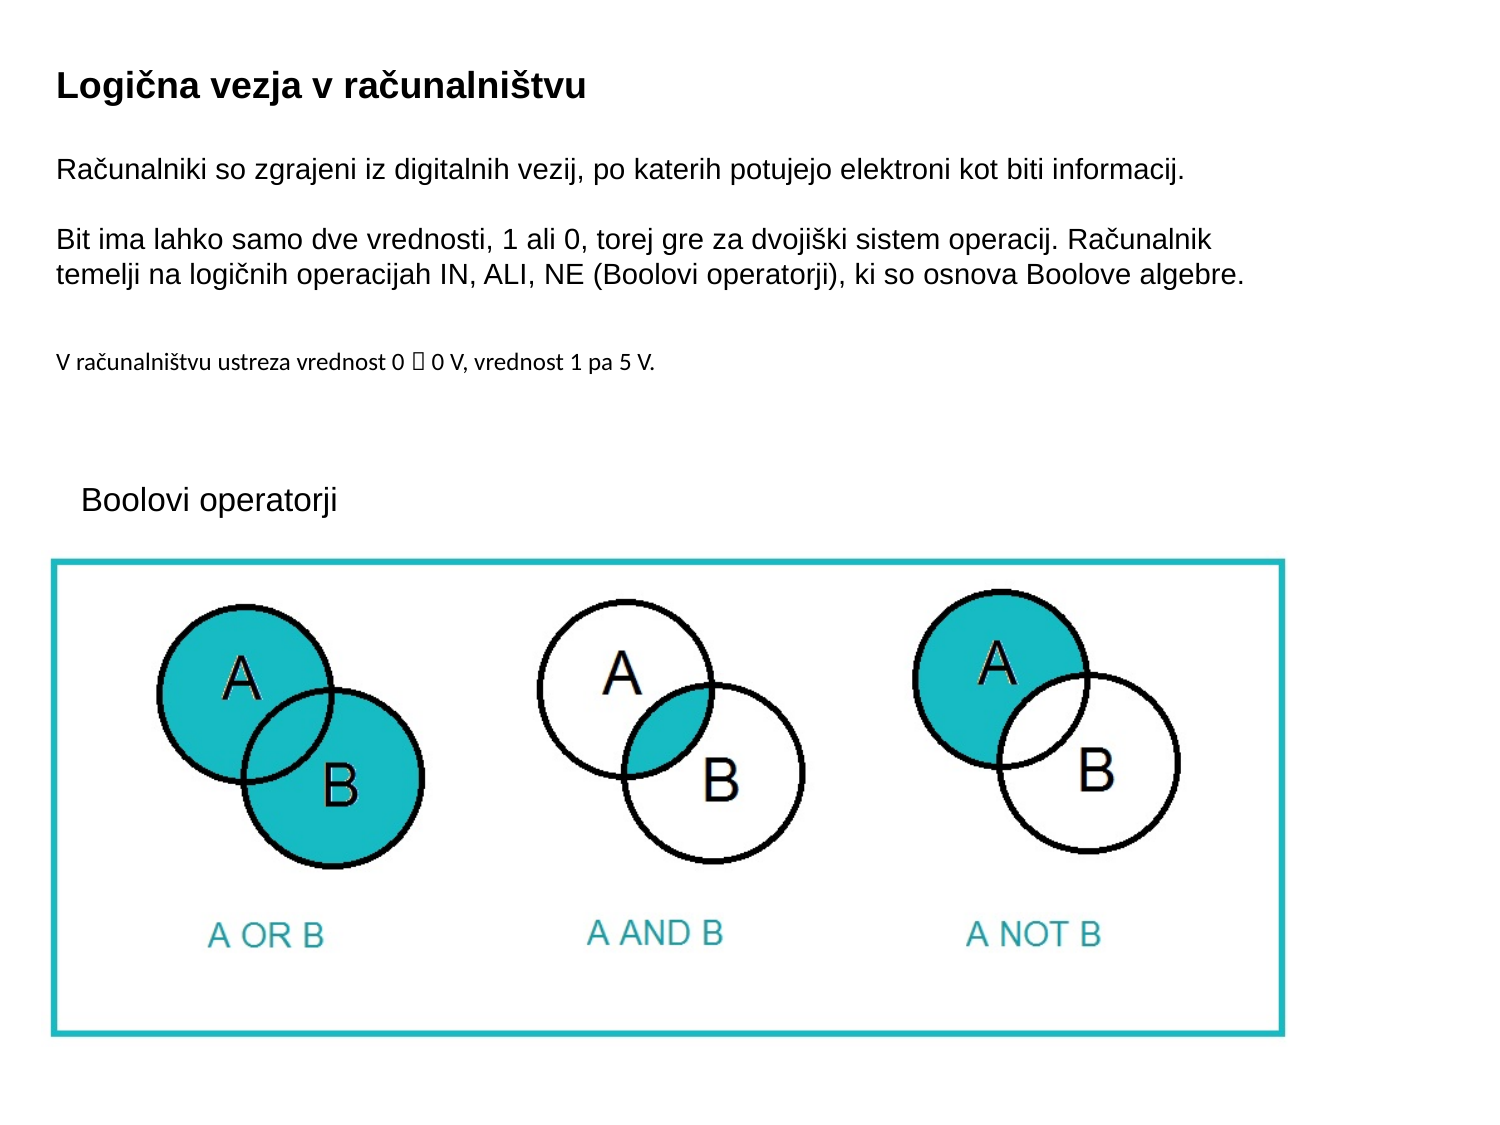

Logična vezja v računalništvu
Računalniki so zgrajeni iz digitalnih vezij, po katerih potujejo elektroni kot biti informacij.
Bit ima lahko samo dve vrednosti, 1 ali 0, torej gre za dvojiški sistem operacij. Računalnik temelji na logičnih operacijah IN, ALI, NE (Boolovi operatorji), ki so osnova Boolove algebre.
V računalništvu ustreza vrednost 0  0 V, vrednost 1 pa 5 V.
Boolovi operatorji